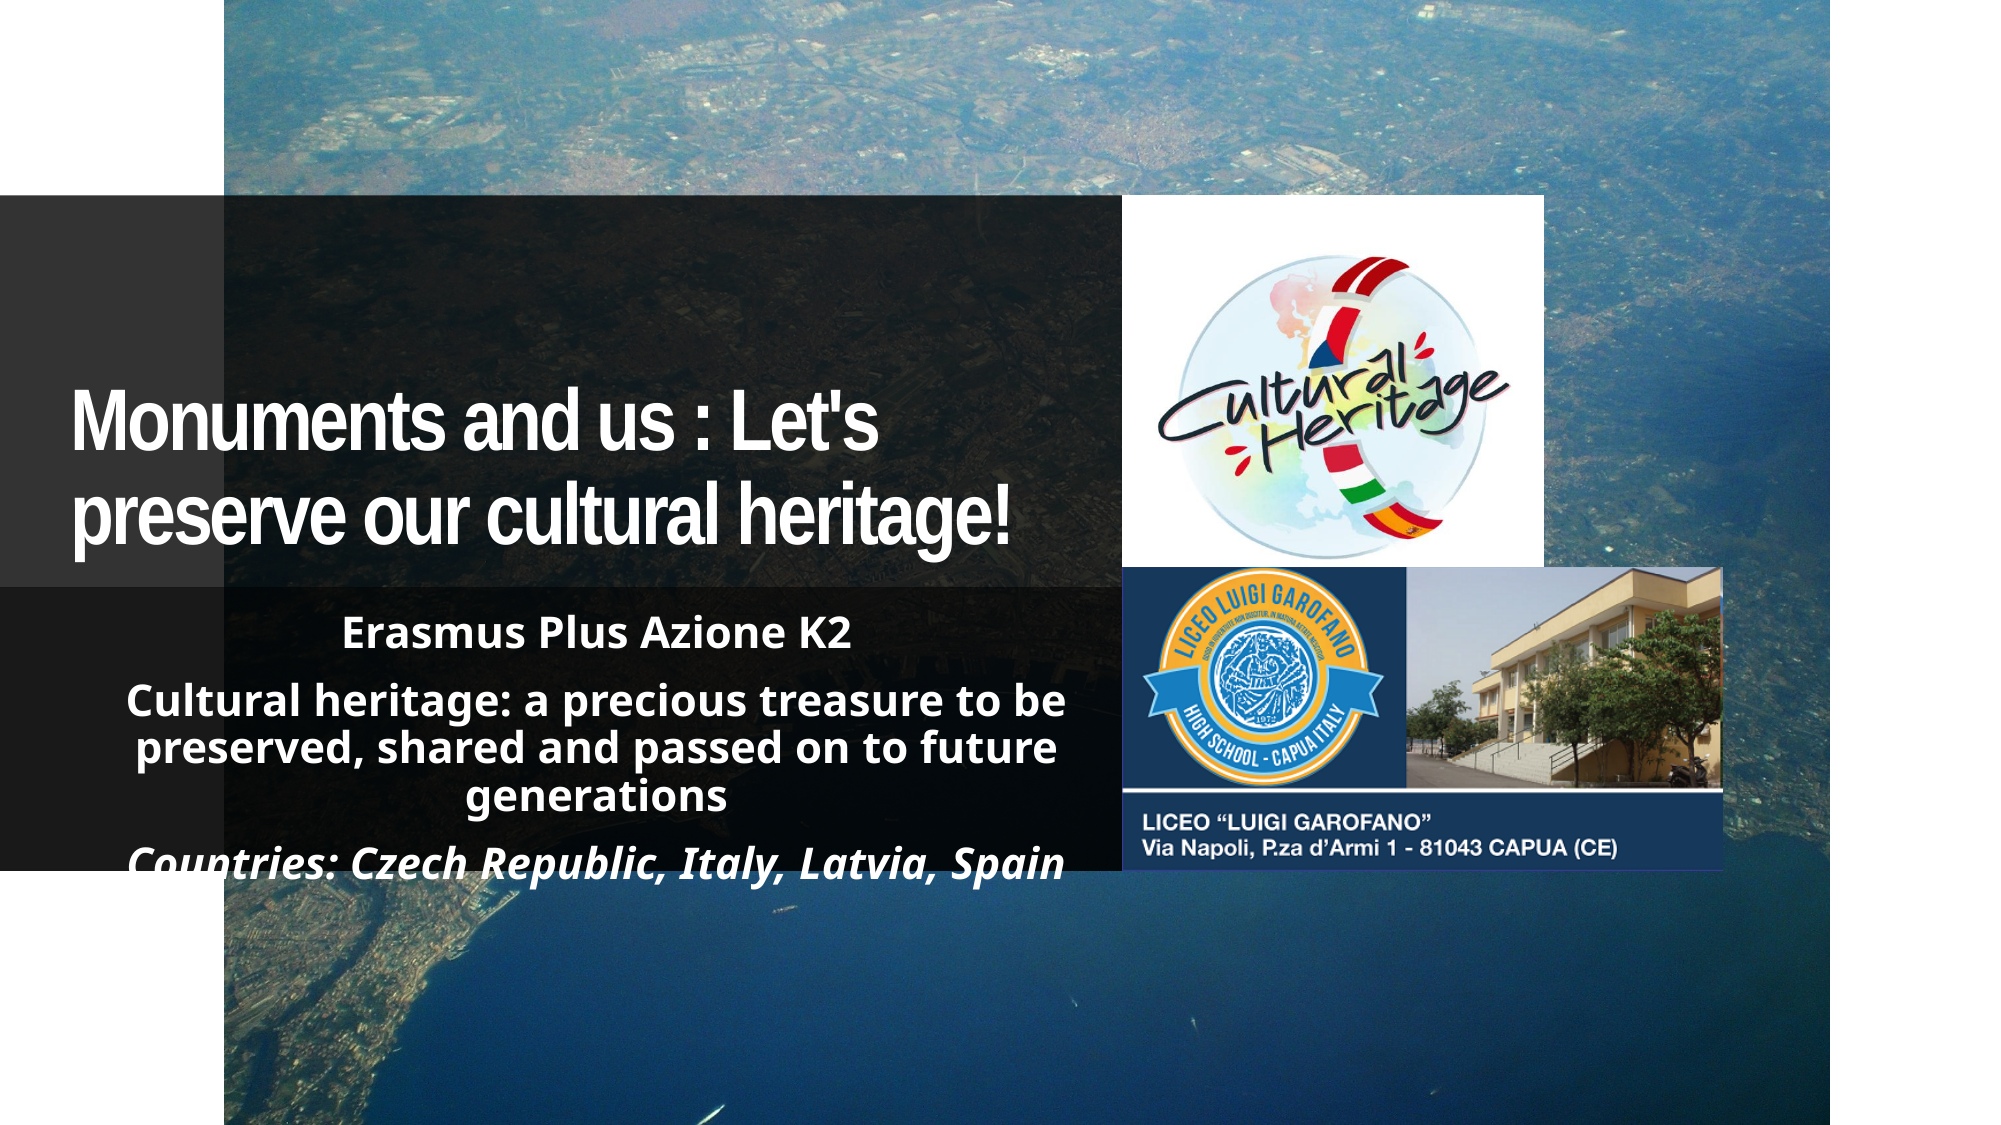

# Monuments and us : Let's preserve our cultural heritage!
Erasmus Plus Azione K2
Cultural heritage: a precious treasure to be preserved, shared and passed on to future generations
Countries: Czech Republic, Italy, Latvia, Spain